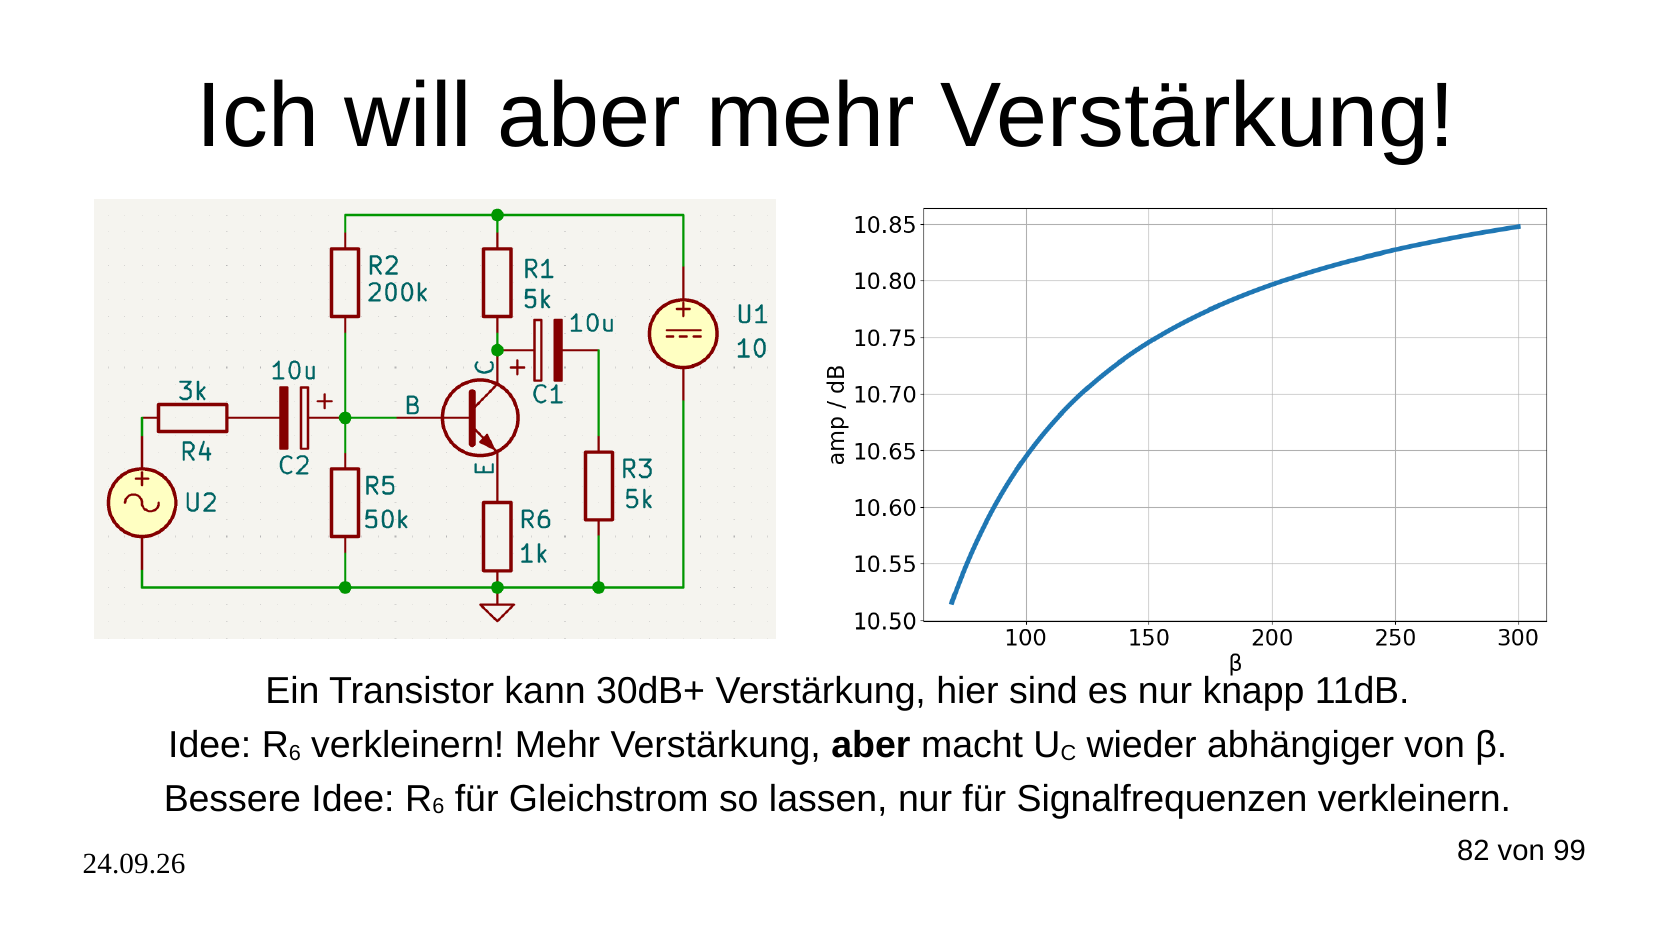

# Ich will aber mehr Verstärkung!
Ein Transistor kann 30dB+ Verstärkung, hier sind es nur knapp 11dB.
Idee: R6 verkleinern! Mehr Verstärkung, aber macht UC wieder abhängiger von β.
Bessere Idee: R6 für Gleichstrom so lassen, nur für Signalfrequenzen verkleinern.
82